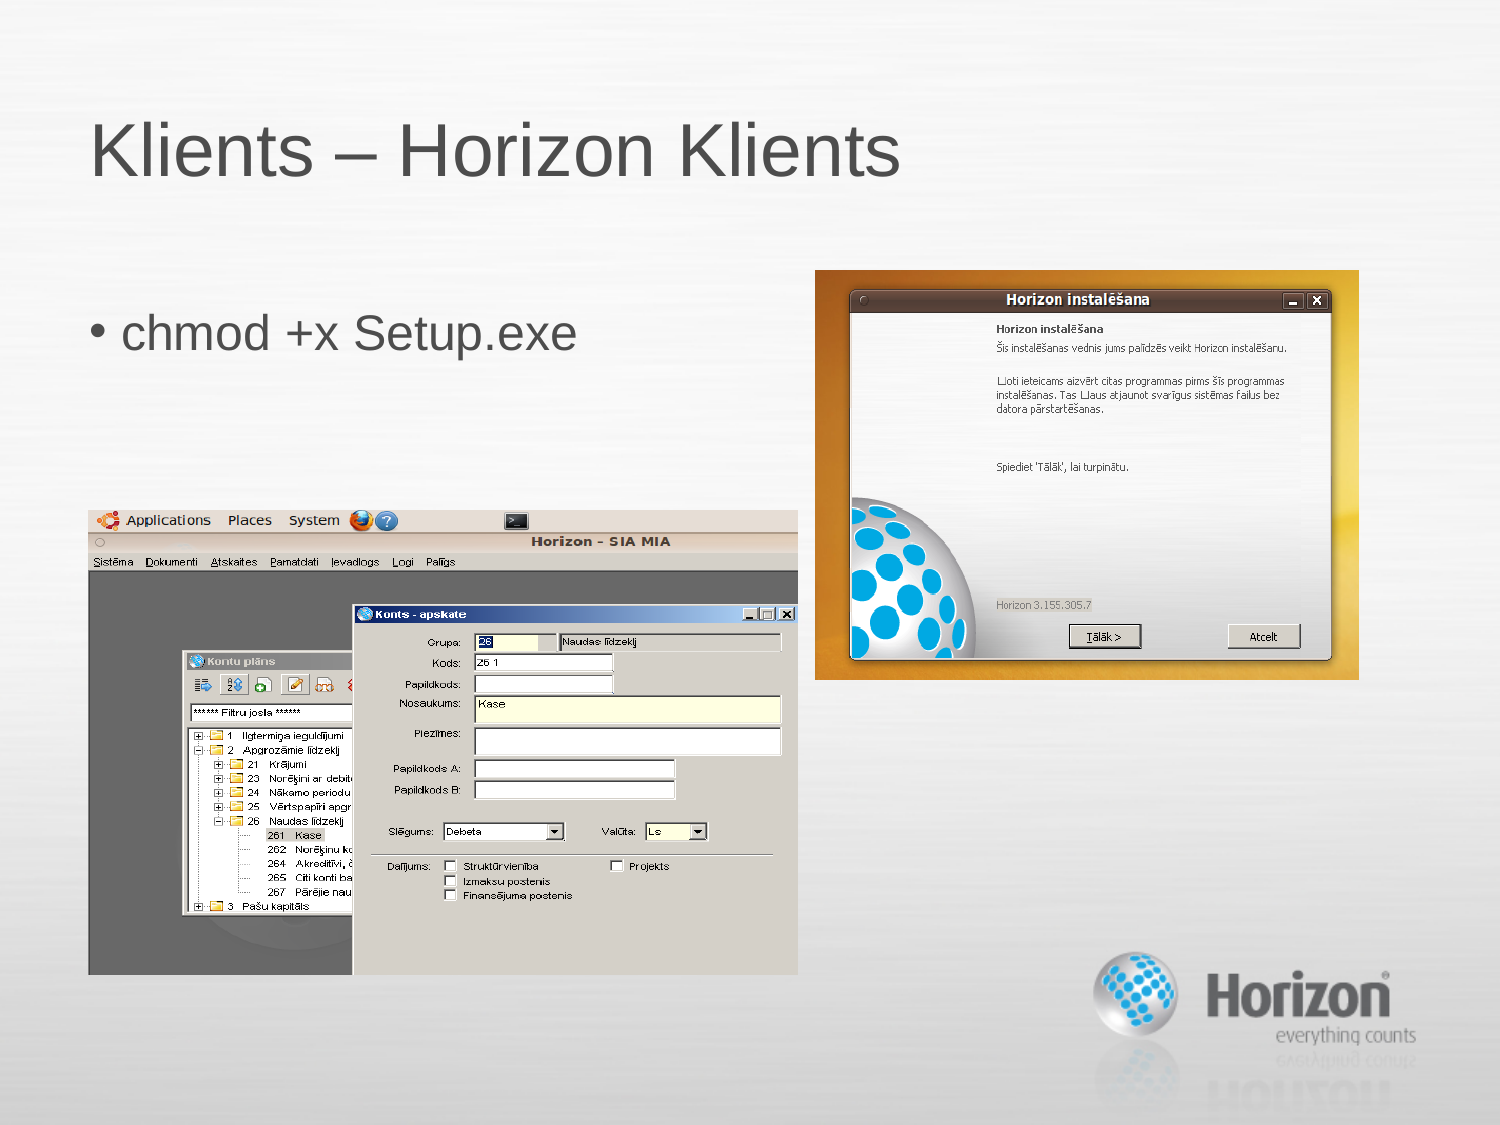

# Klients – Horizon Klients
 chmod +x Setup.exe